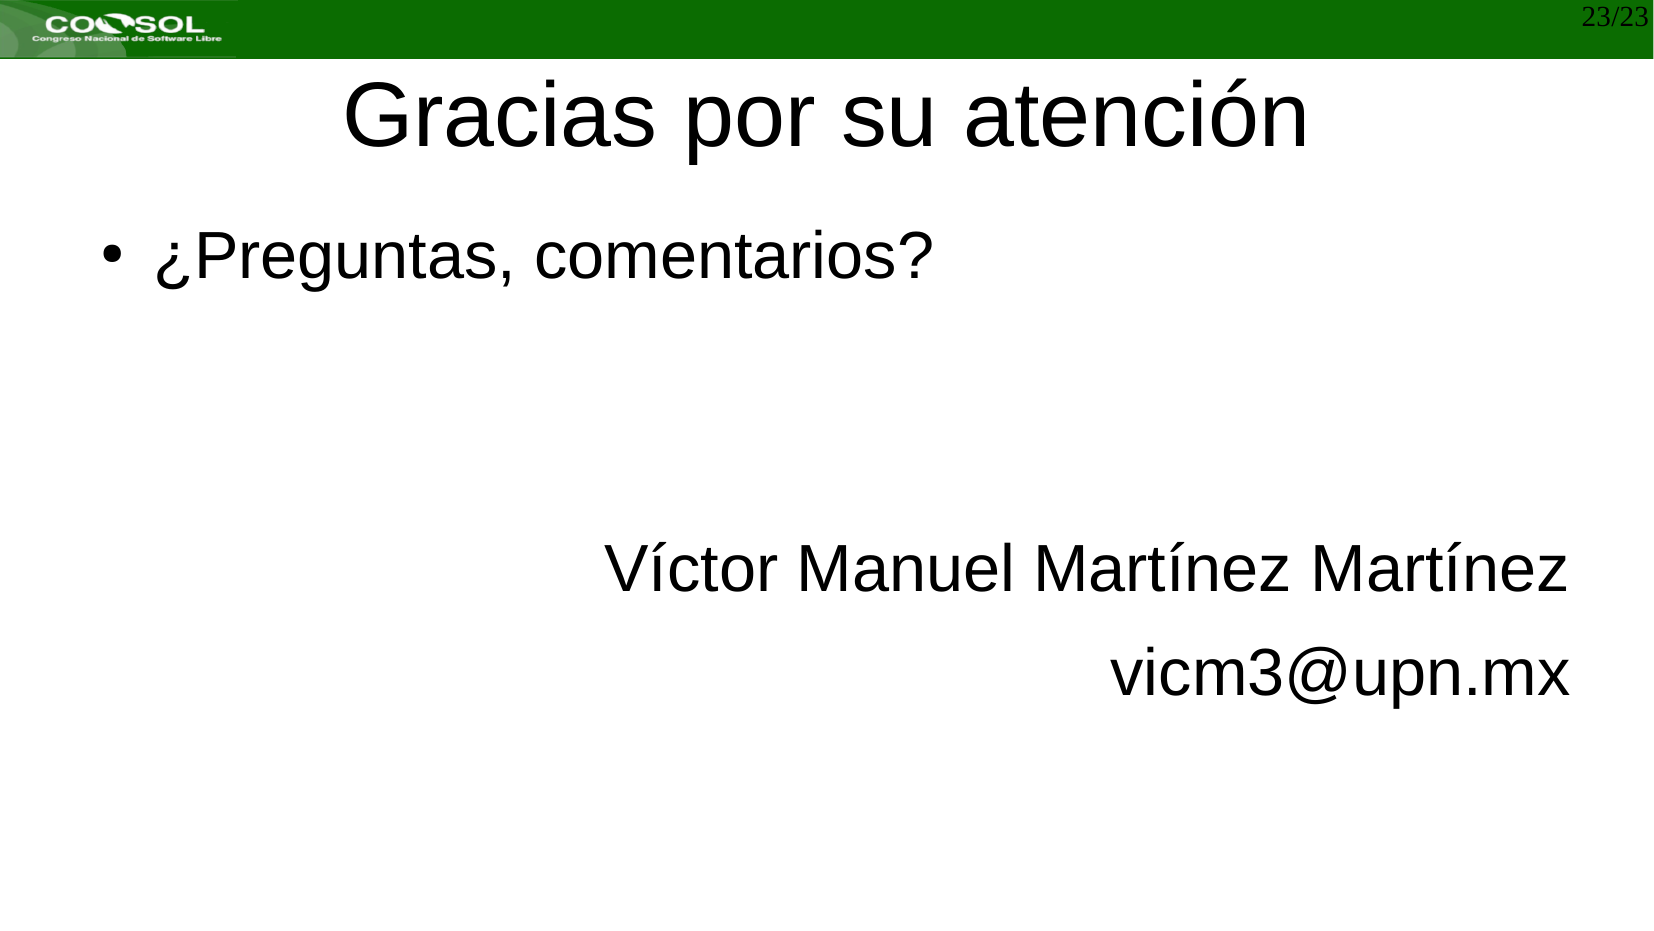

23
# Gracias por su atención
¿Preguntas, comentarios?
Víctor Manuel Martínez Martínez
vicm3@upn.mx